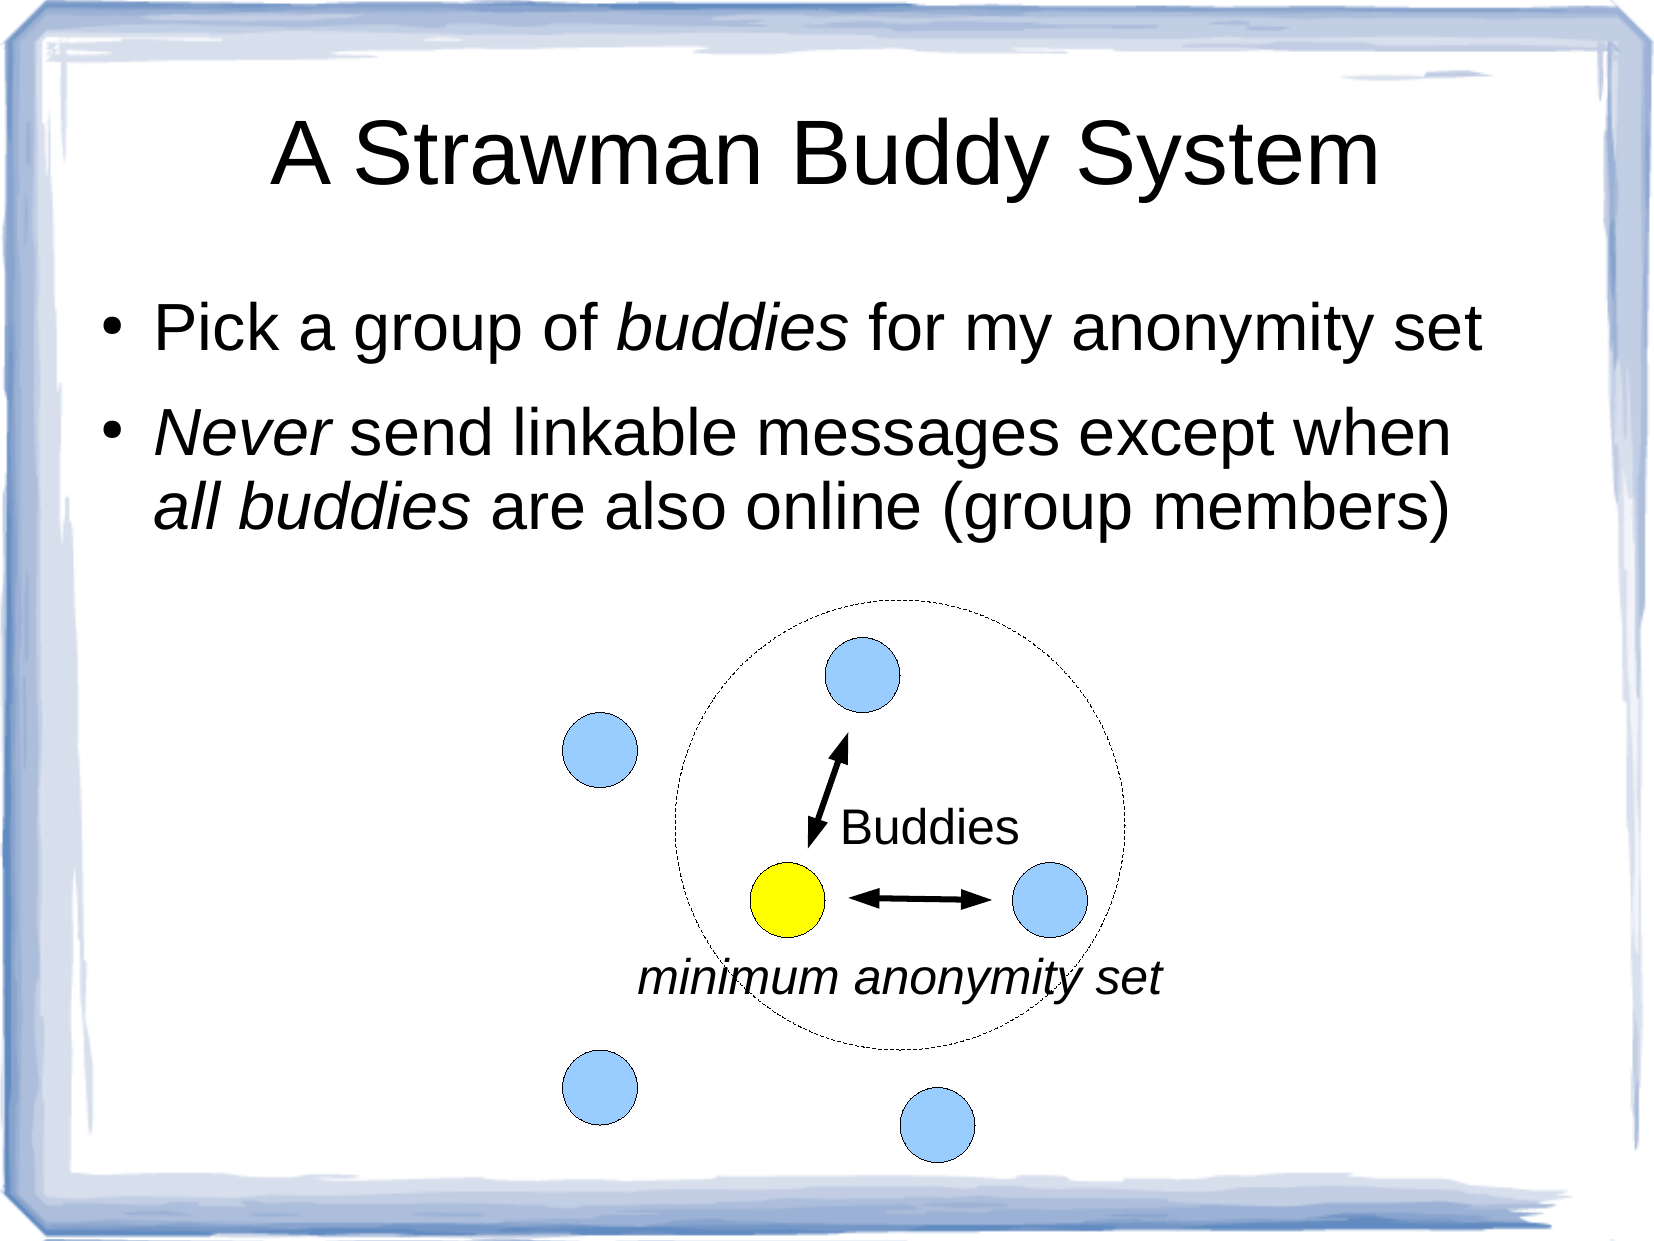

# A Strawman Buddy System
Pick a group of buddies for my anonymity set
Never send linkable messages except when
all buddies are also online (group members)
minimum anonymity set
Buddies